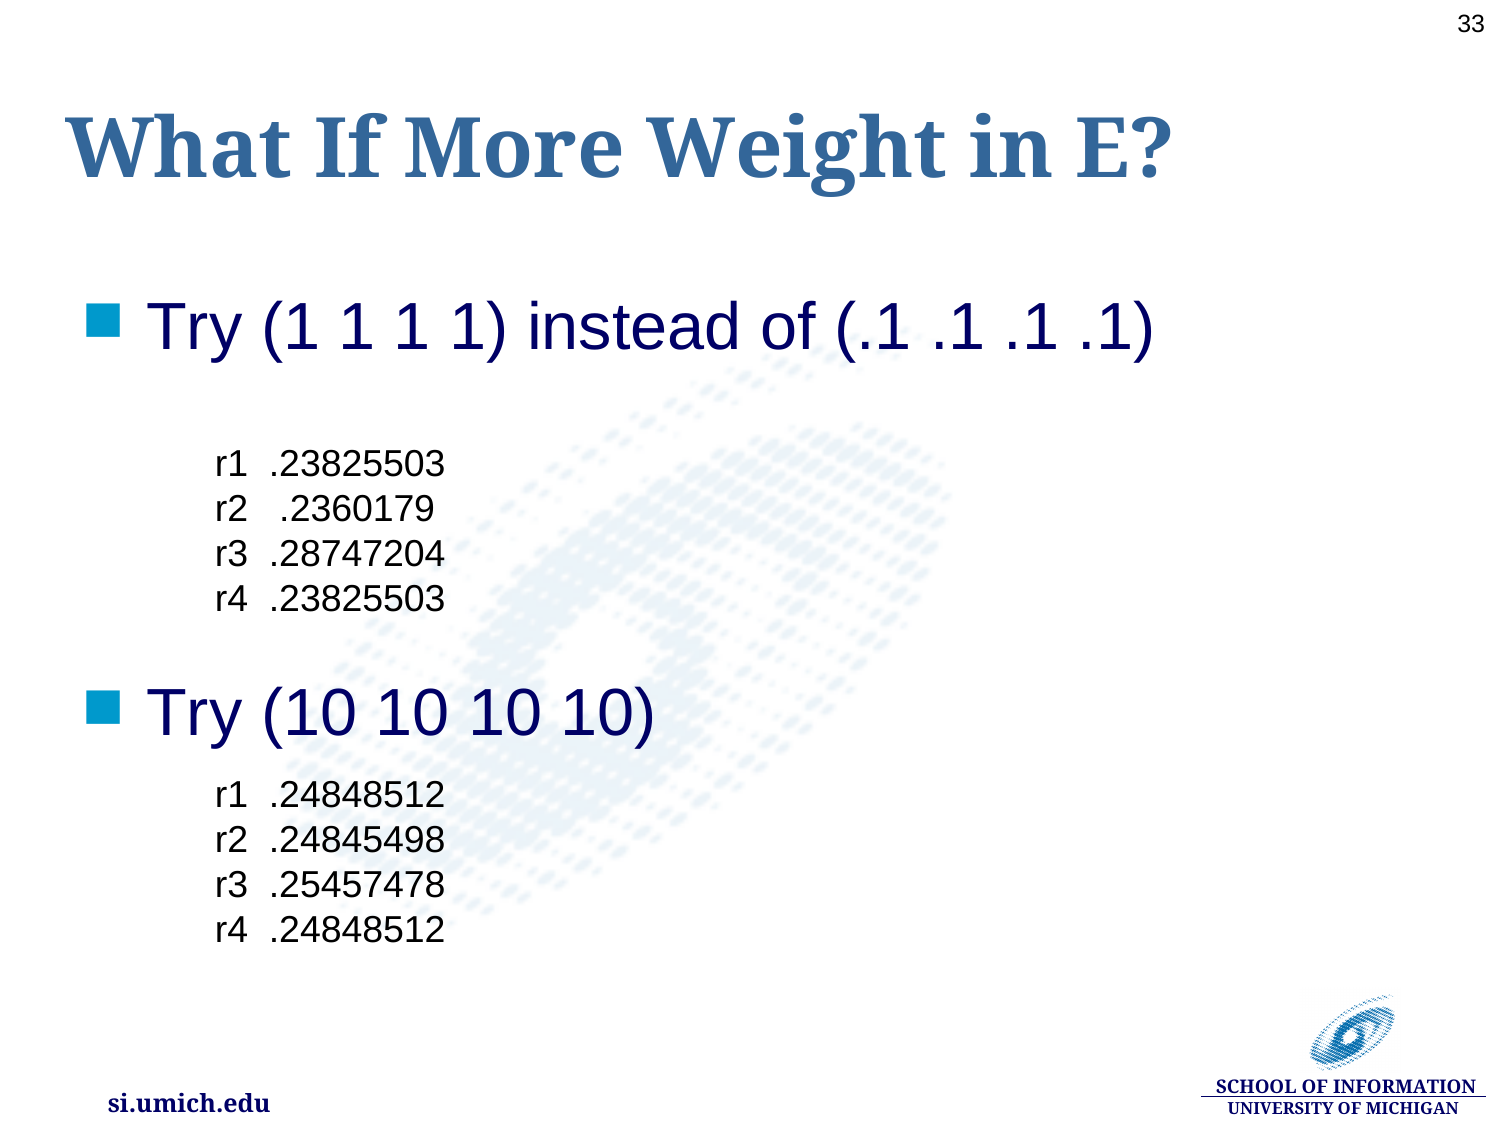

# What If More Weight in E?
Try (1 1 1 1) instead of (.1 .1 .1 .1)
Try (10 10 10 10)
r1 .23825503
r2 .2360179
r3 .28747204
r4 .23825503
r1 .24848512
r2 .24845498
r3 .25457478
r4 .24848512